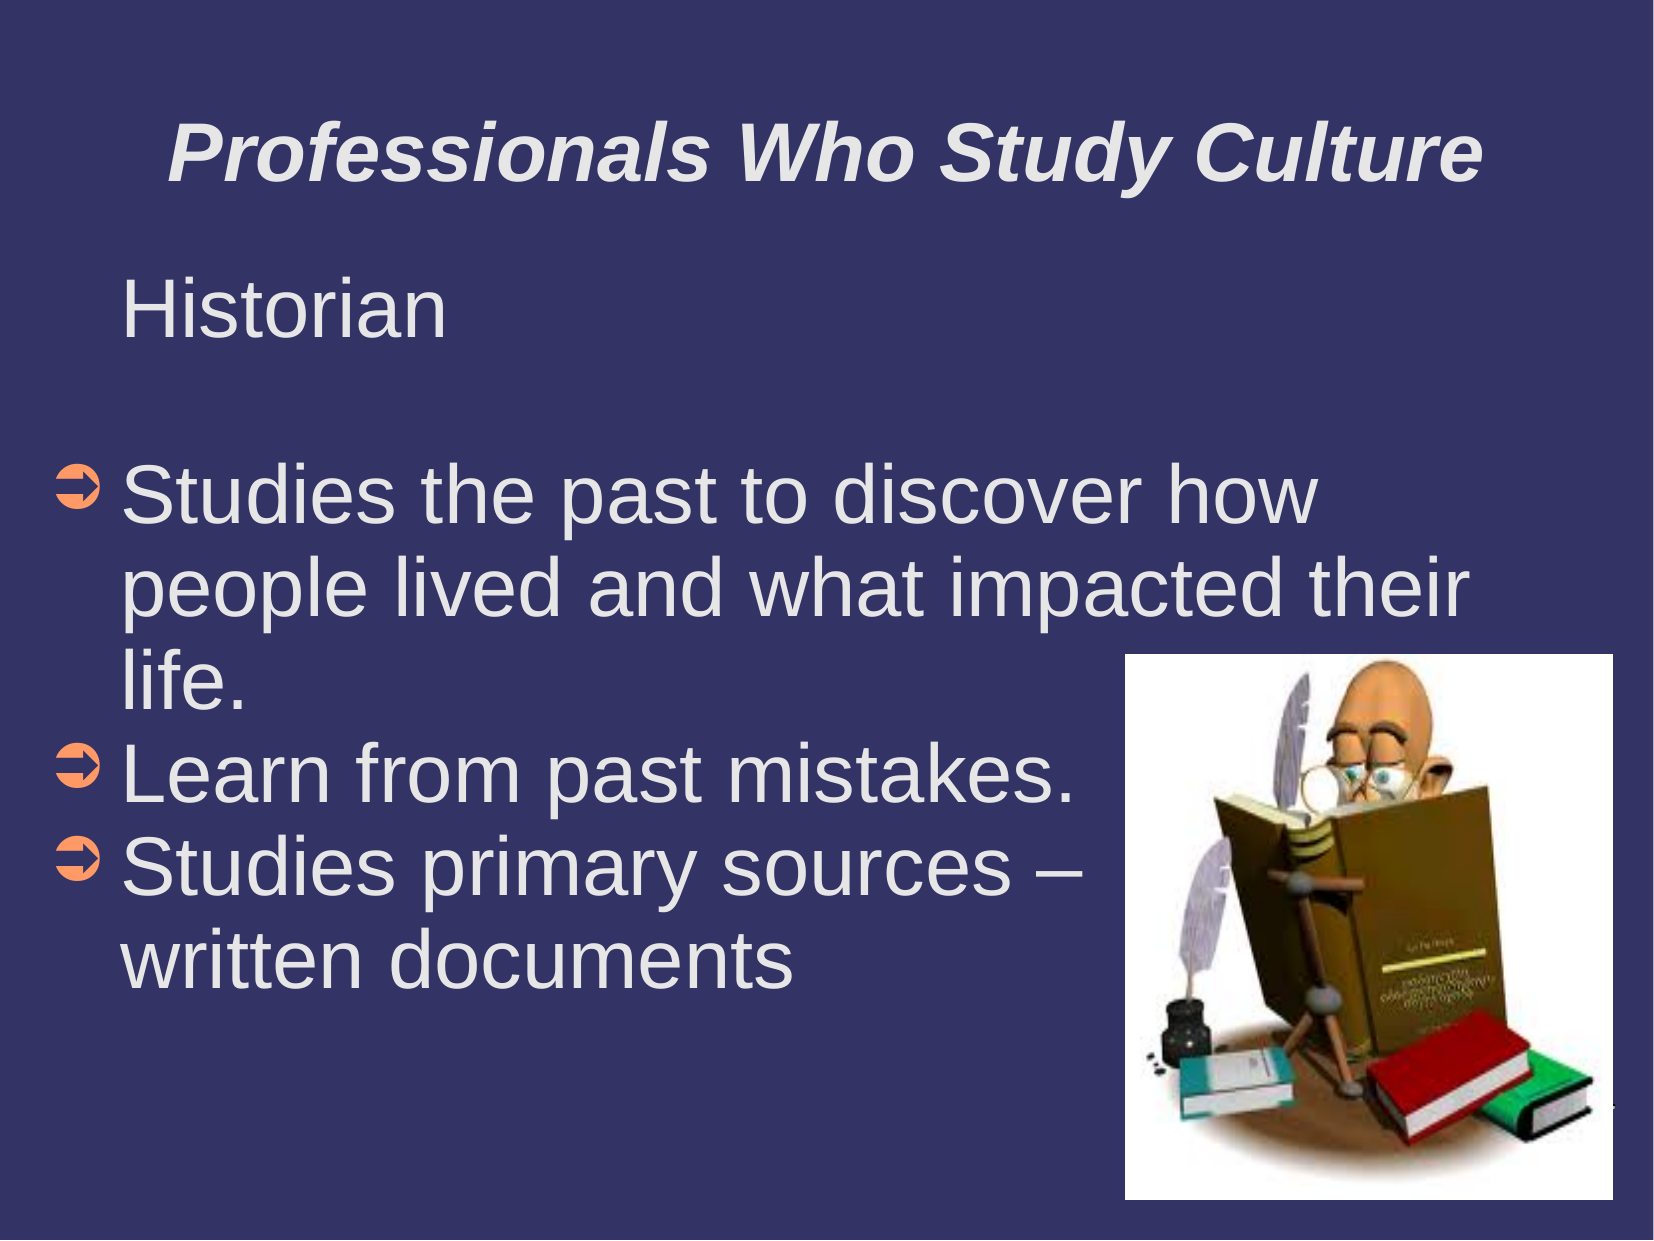

# Professionals Who Study Culture
Historian
Studies the past to discover how people lived and what impacted their life.
Learn from past mistakes.
Studies primary sources –
written documents